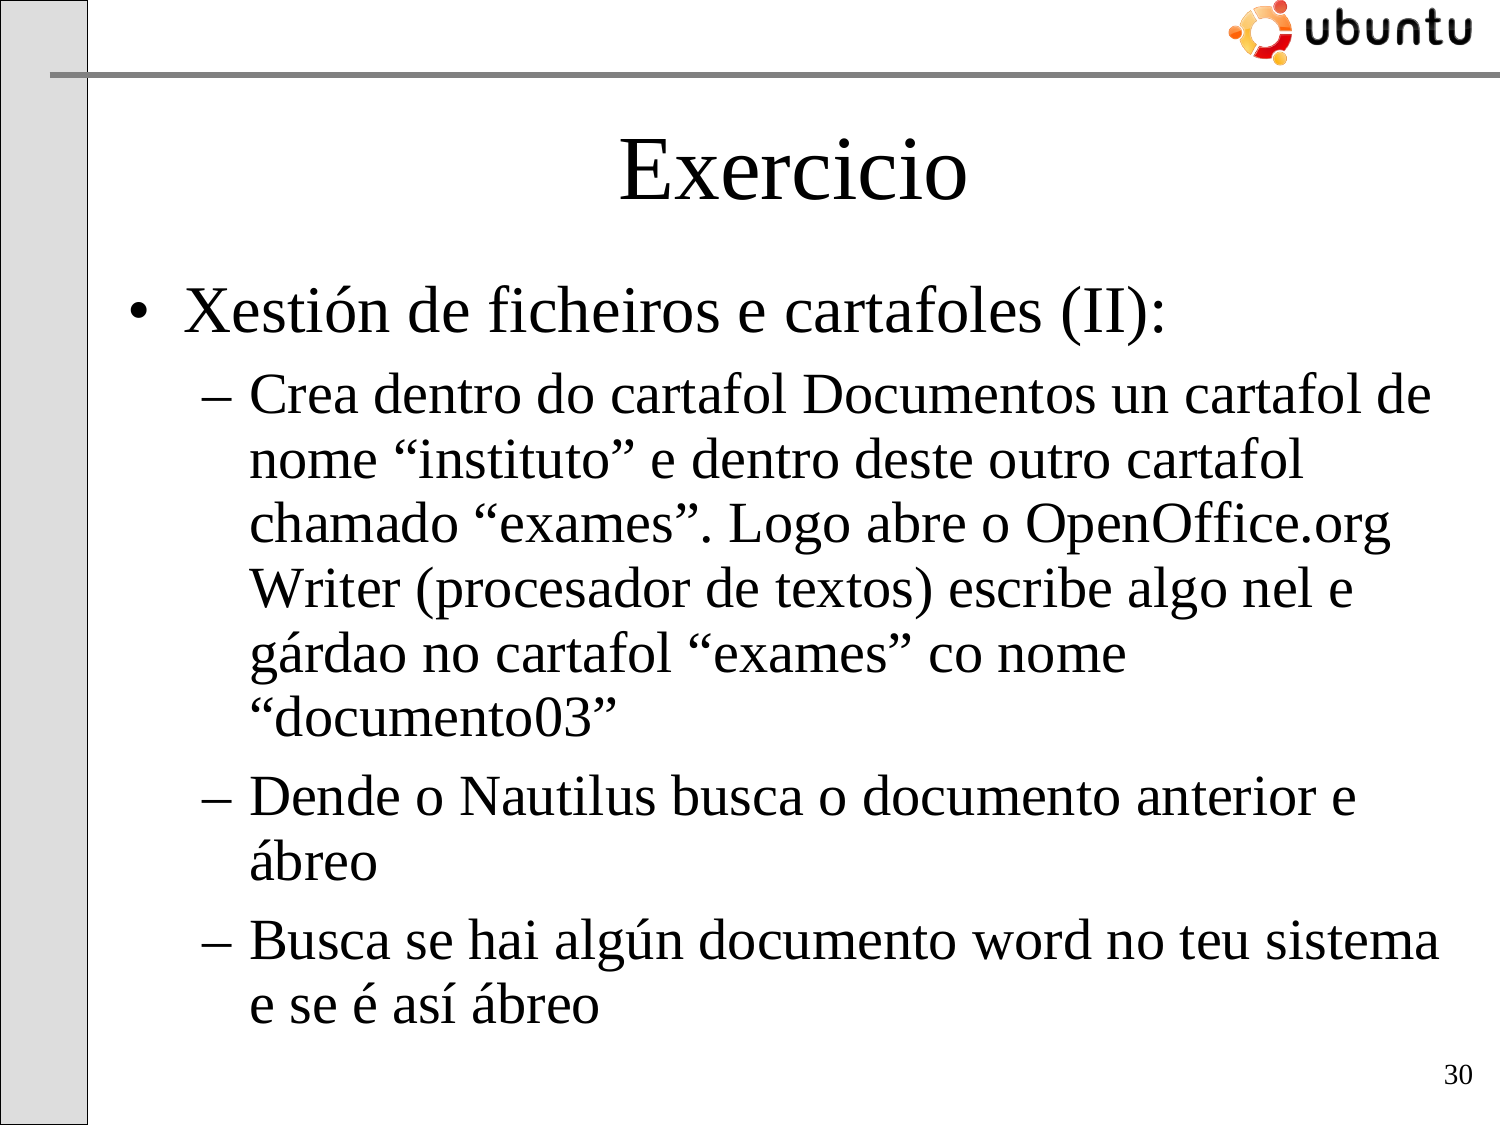

# Exercicio
Xestión de ficheiros e cartafoles (II):
Crea dentro do cartafol Documentos un cartafol de nome “instituto” e dentro deste outro cartafol chamado “exames”. Logo abre o OpenOffice.org Writer (procesador de textos) escribe algo nel e gárdao no cartafol “exames” co nome “documento03”
Dende o Nautilus busca o documento anterior e ábreo
Busca se hai algún documento word no teu sistema e se é así ábreo
30